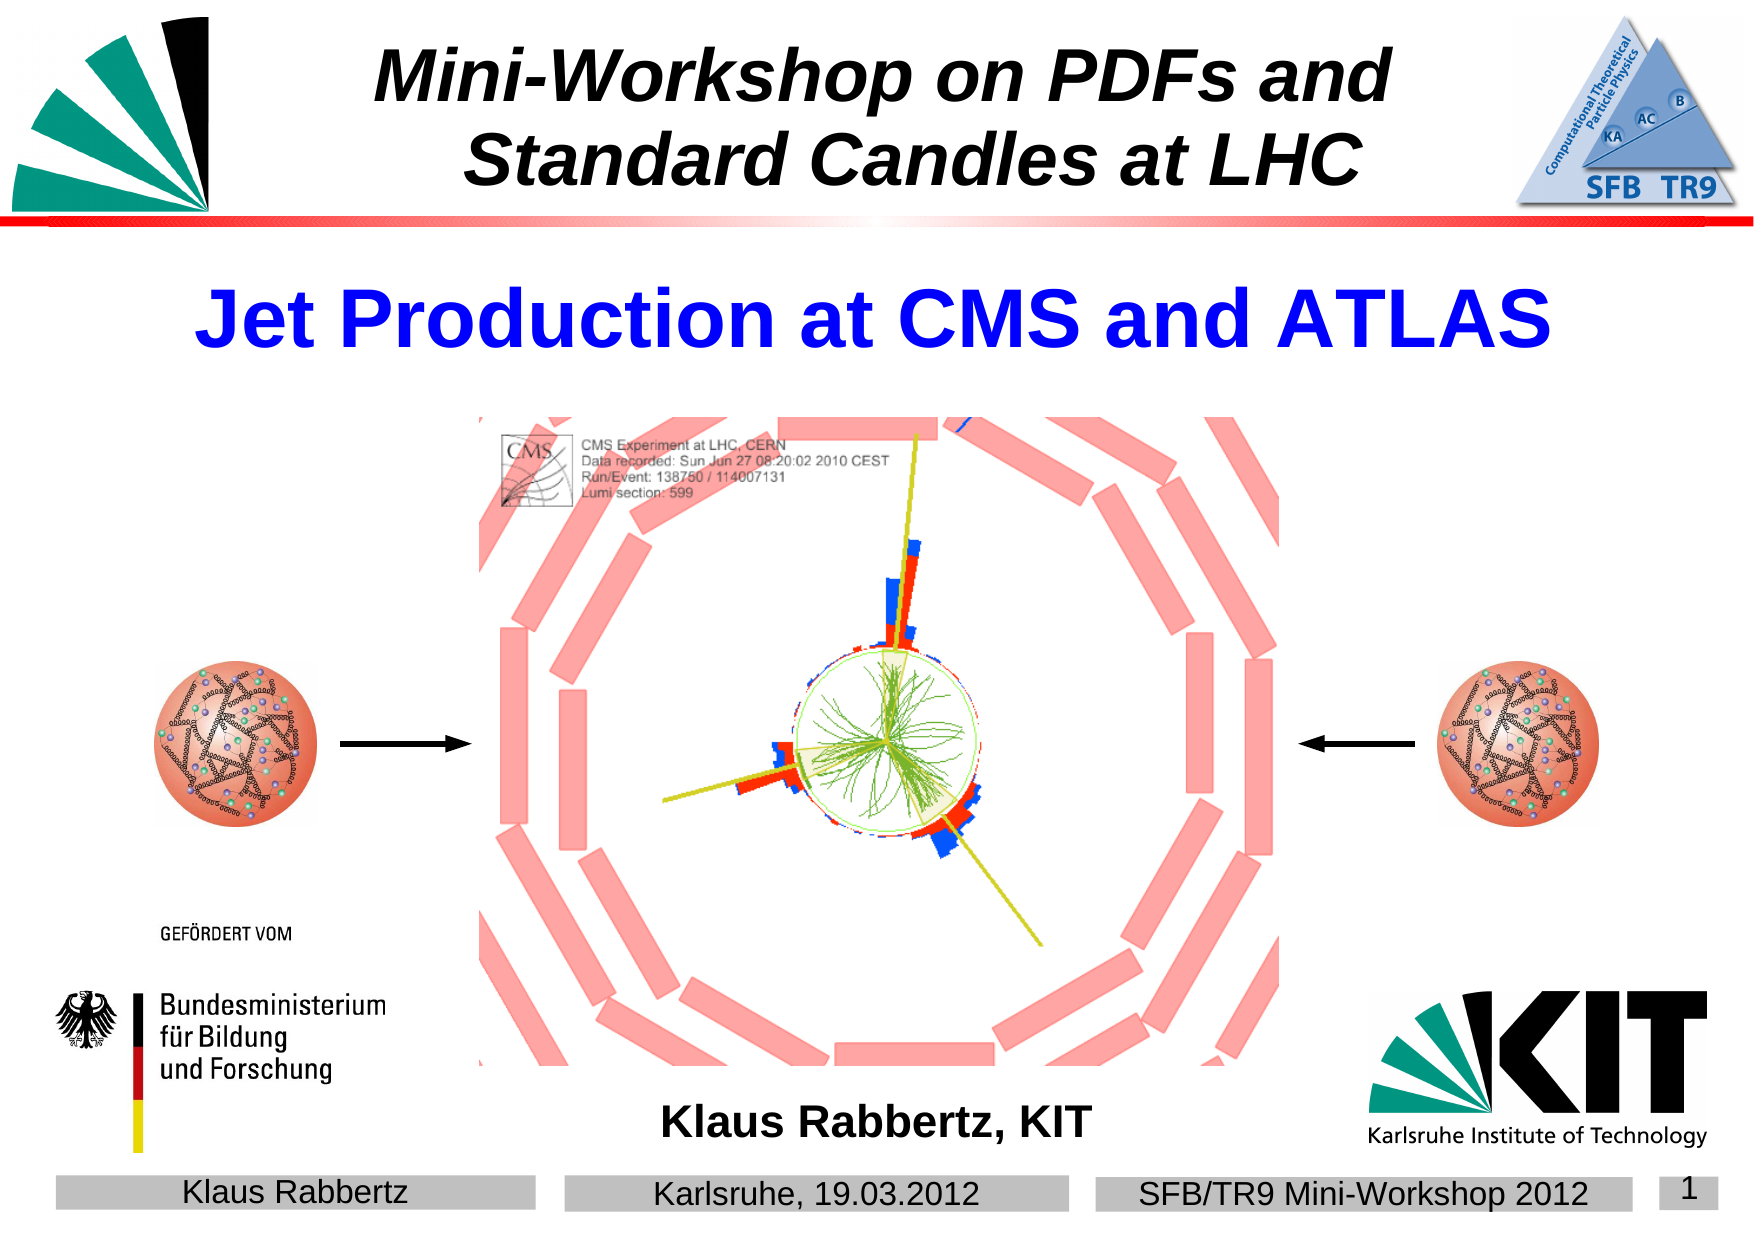

# Mini-Workshop on PDFs and Standard Candles at LHC
Jet Production at CMS and ATLAS
Klaus Rabbertz, KIT